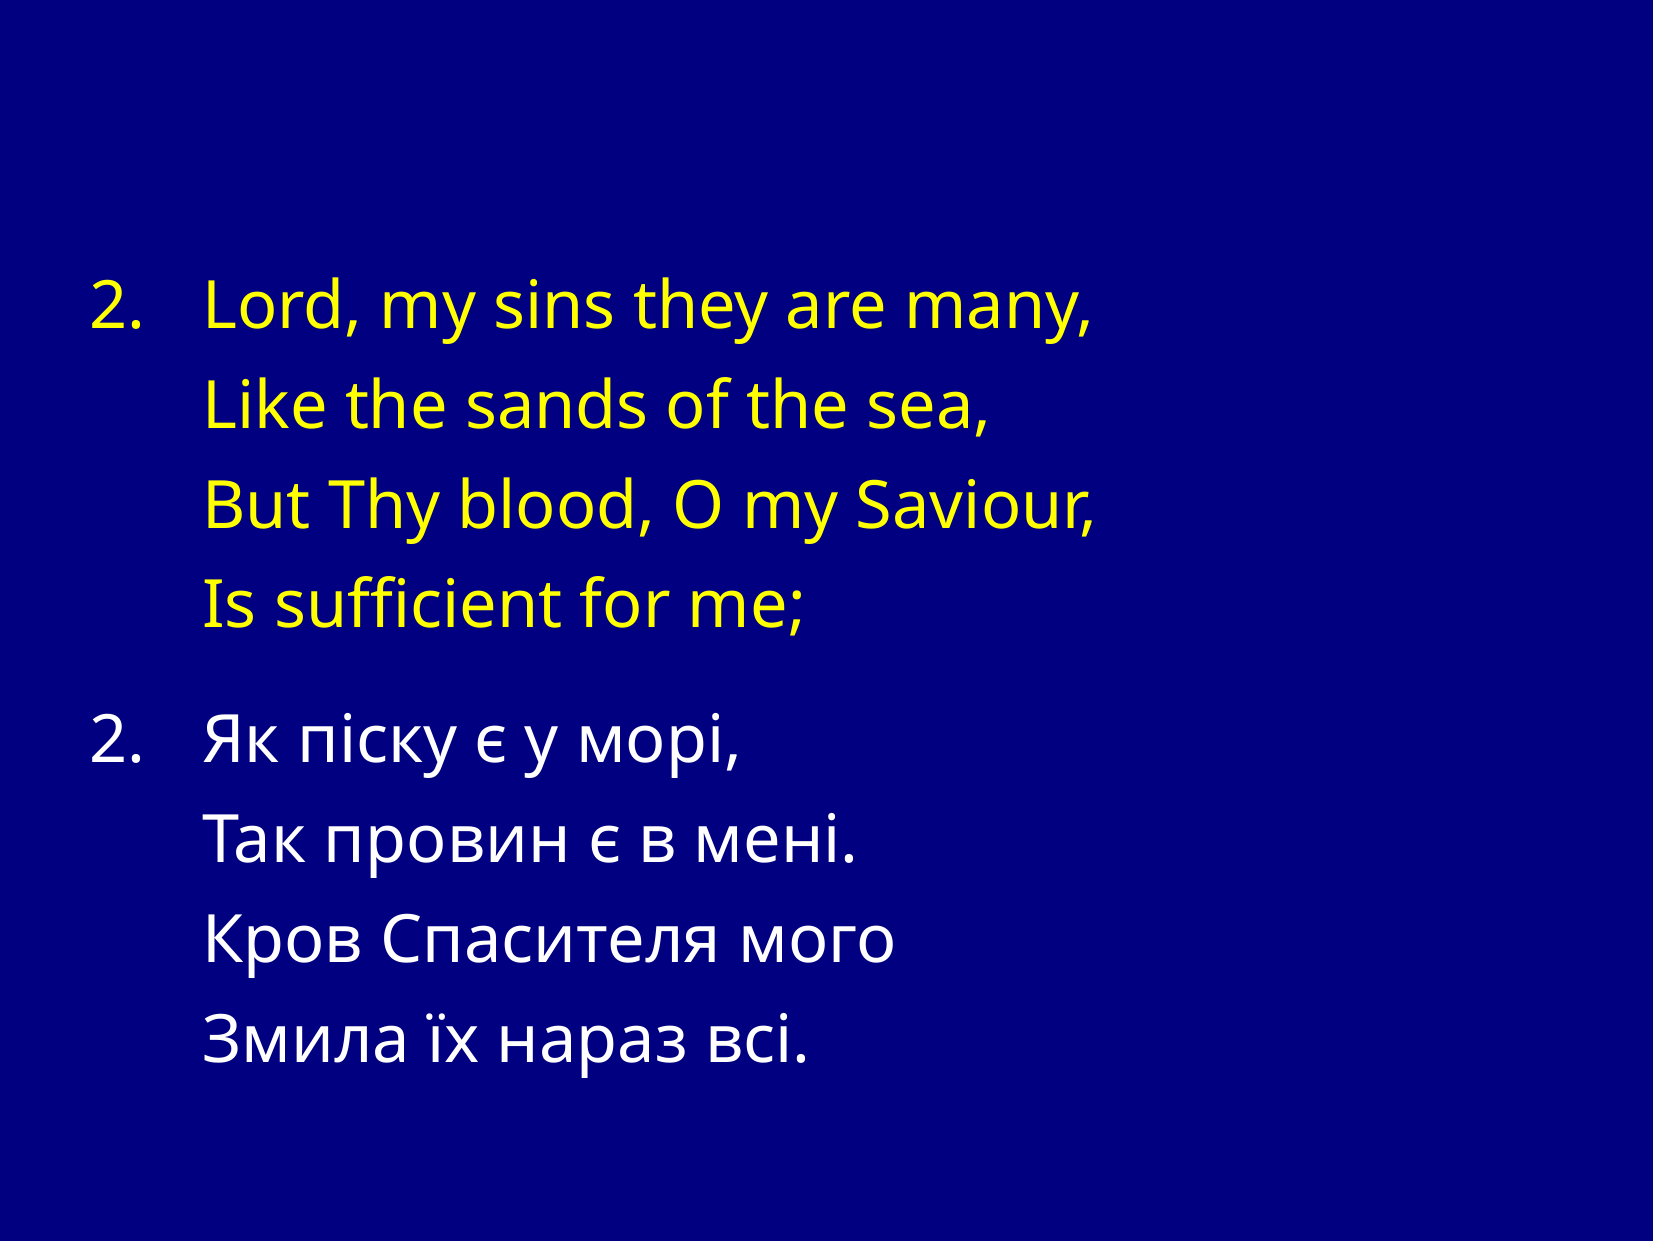

2.	Lord, my sins they are many,
	Like the sands of the sea,
	But Thy blood, O my Saviour,
	Is sufficient for me;
2.	Як піску є у морі,
	Так провин є в мені.
	Кров Спасителя мого
	Змила їх нараз всі.